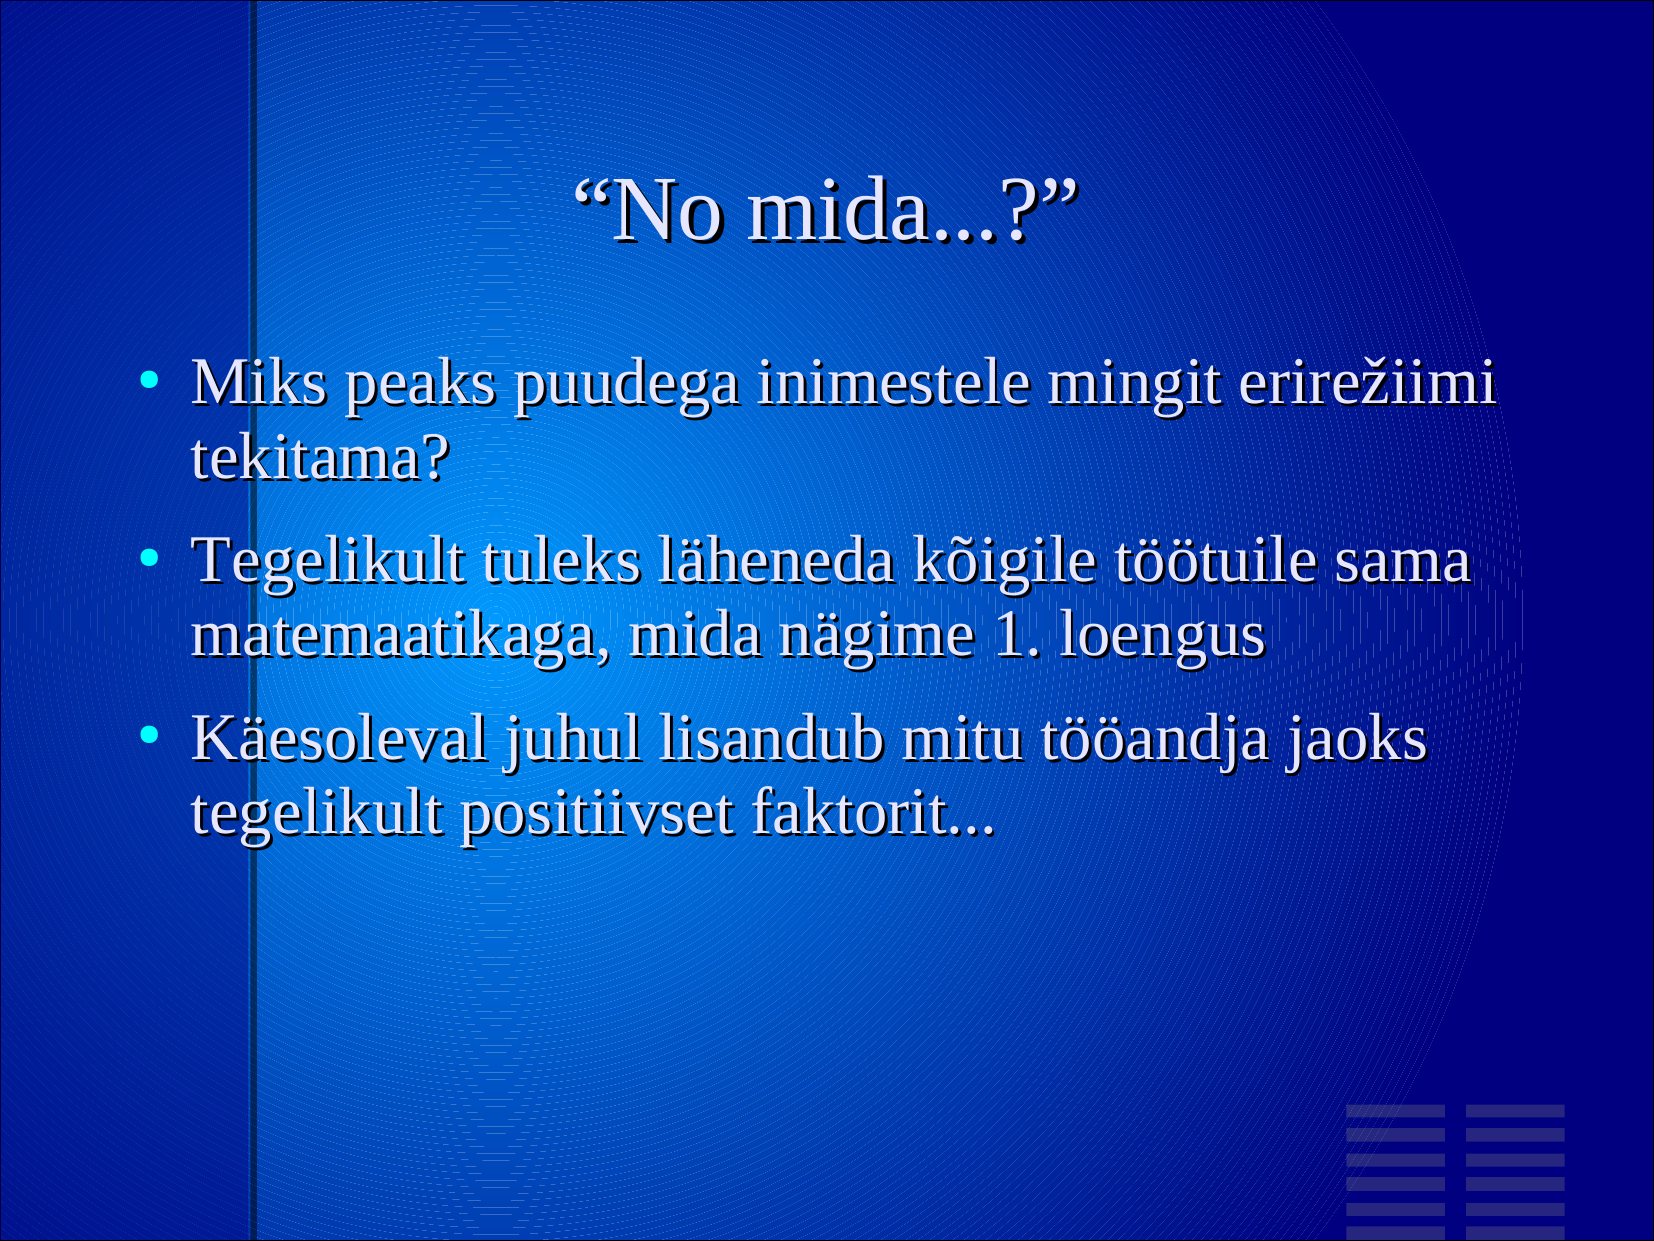

# “No mida...?”
Miks peaks puudega inimestele mingit erirežiimi tekitama?
Tegelikult tuleks läheneda kõigile töötuile sama matemaatikaga, mida nägime 1. loengus
Käesoleval juhul lisandub mitu tööandja jaoks tegelikult positiivset faktorit...